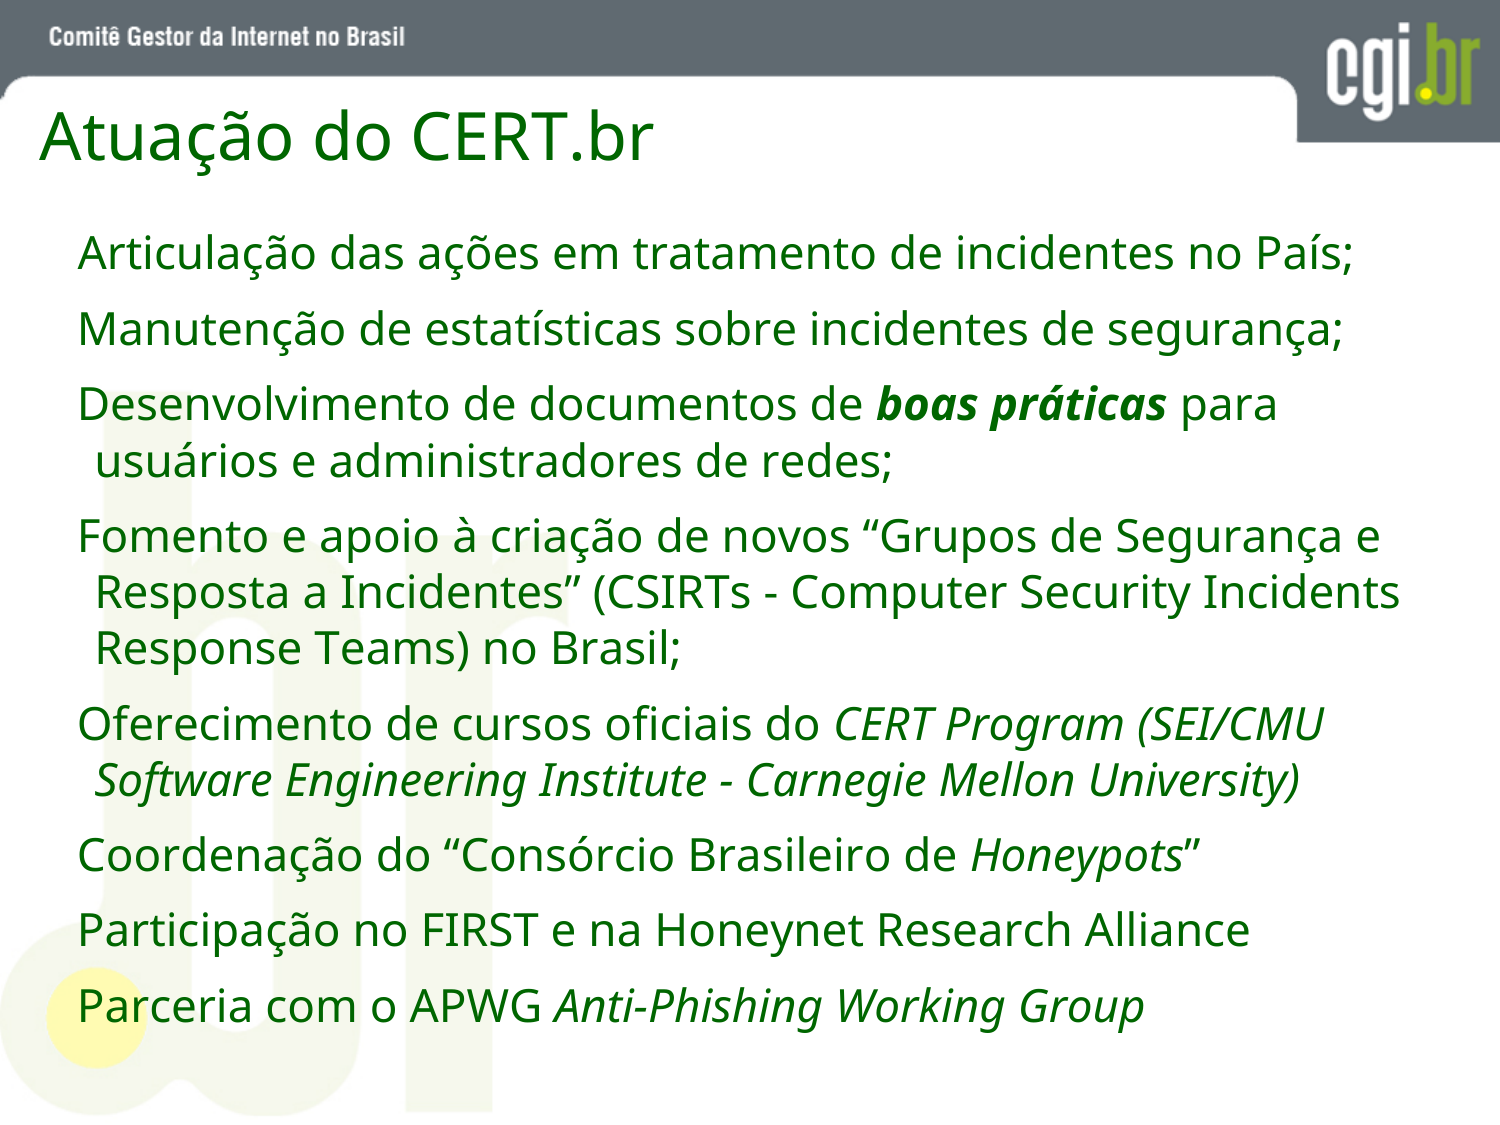

# Atuação do CERT.br
 Articulação das ações em tratamento de incidentes no País;
 Manutenção de estatísticas sobre incidentes de segurança;
 Desenvolvimento de documentos de boas práticas para usuários e administradores de redes;
 Fomento e apoio à criação de novos “Grupos de Segurança e Resposta a Incidentes” (CSIRTs - Computer Security Incidents Response Teams) no Brasil;
 Oferecimento de cursos oficiais do CERT Program (SEI/CMU Software Engineering Institute - Carnegie Mellon University)
 Coordenação do “Consórcio Brasileiro de Honeypots”
 Participação no FIRST e na Honeynet Research Alliance
 Parceria com o APWG Anti-Phishing Working Group